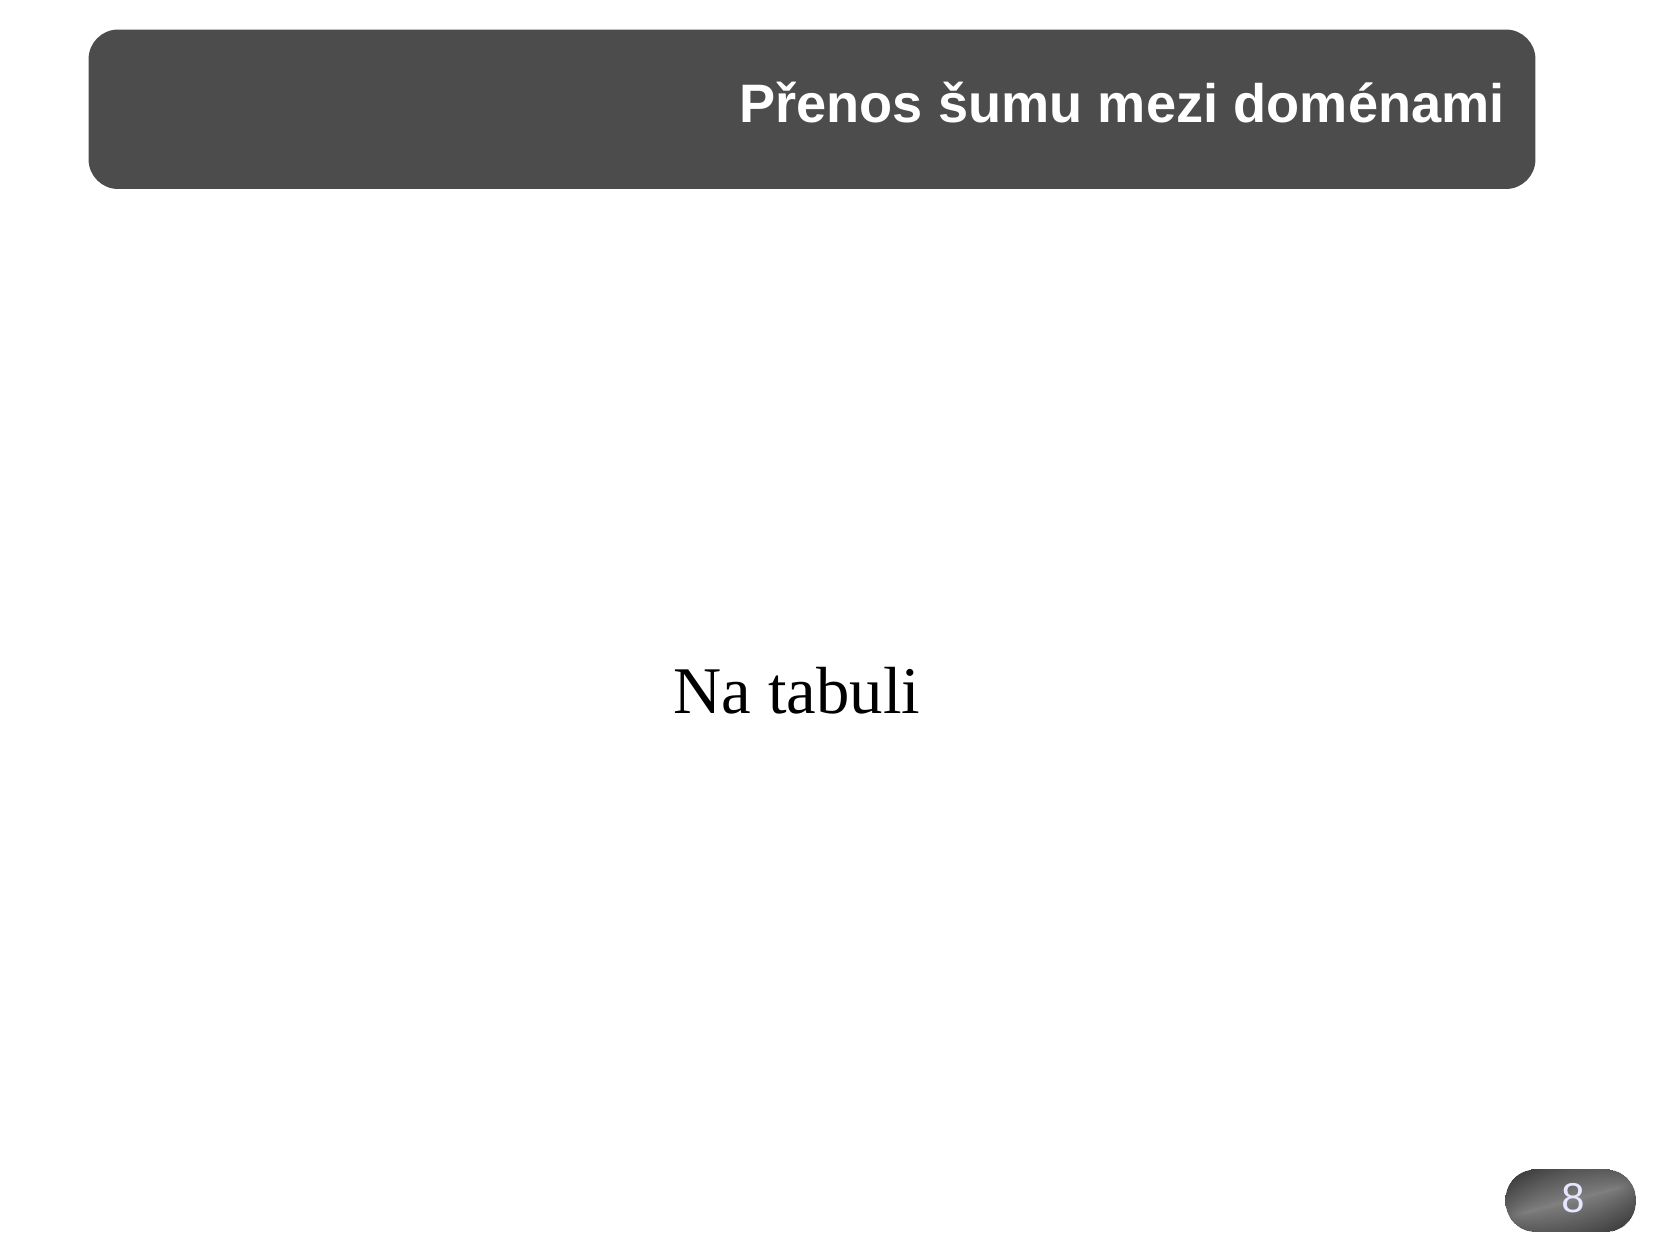

# Přenos šumu mezi doménami
Na tabuli